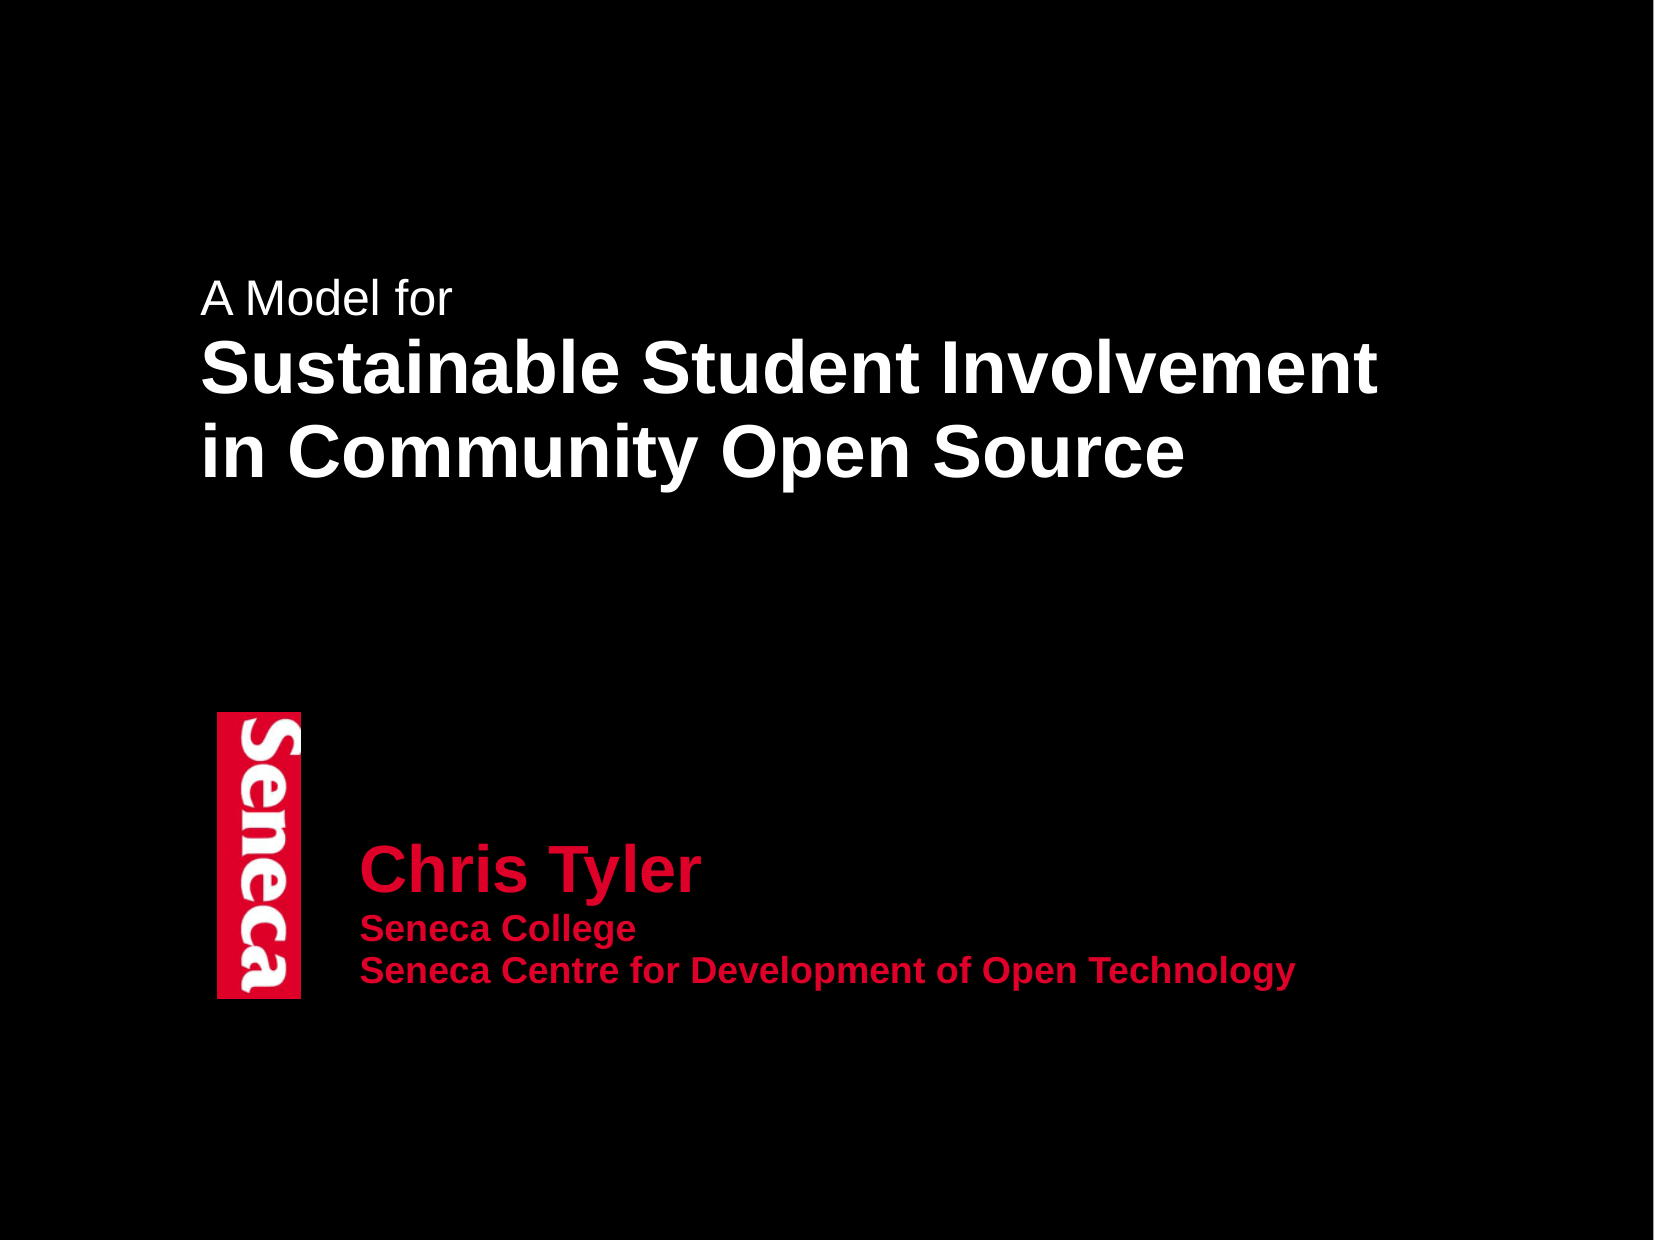

A Model for
Sustainable Student Involvement
in Community Open Source
Chris Tyler
Seneca College
Seneca Centre for Development of Open Technology